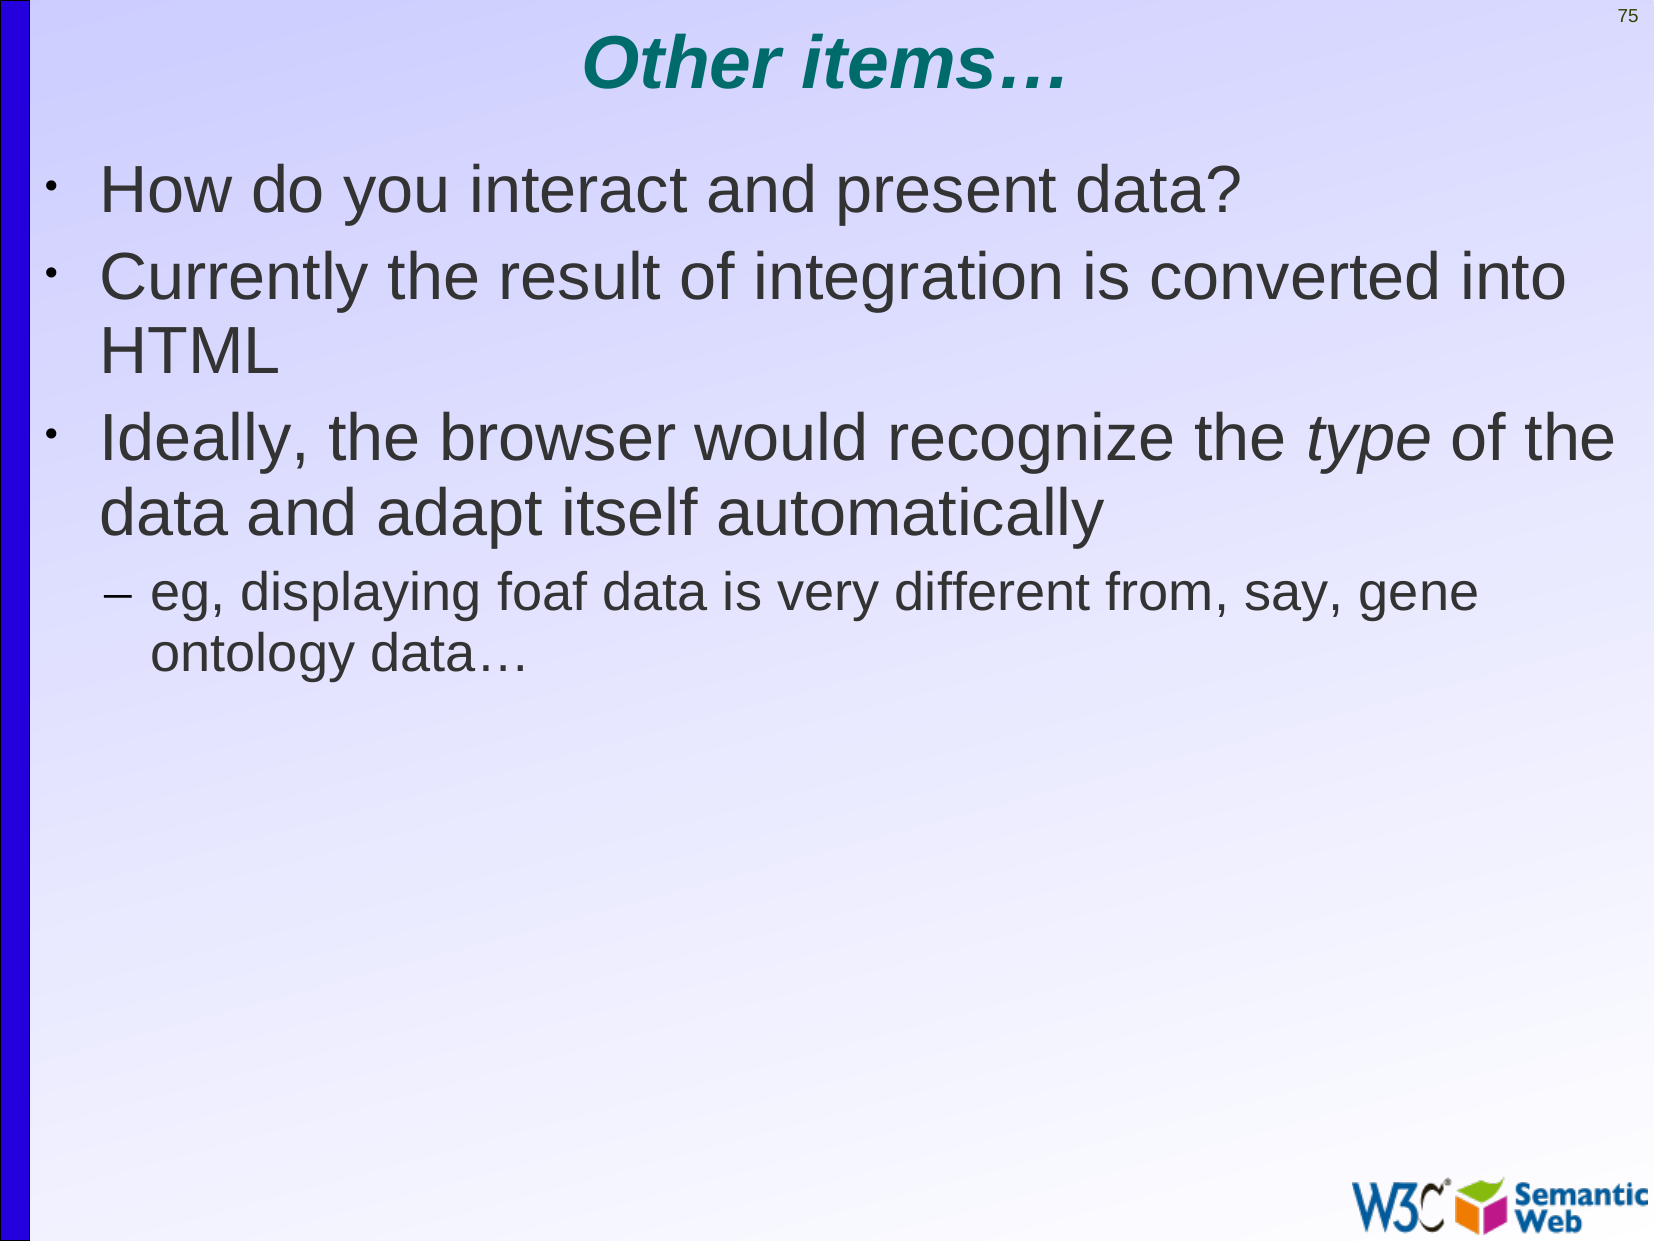

# Other items…
How do you interact and present data?
Currently the result of integration is converted into HTML
Ideally, the browser would recognize the type of the data and adapt itself automatically
eg, displaying foaf data is very different from, say, gene ontology data…